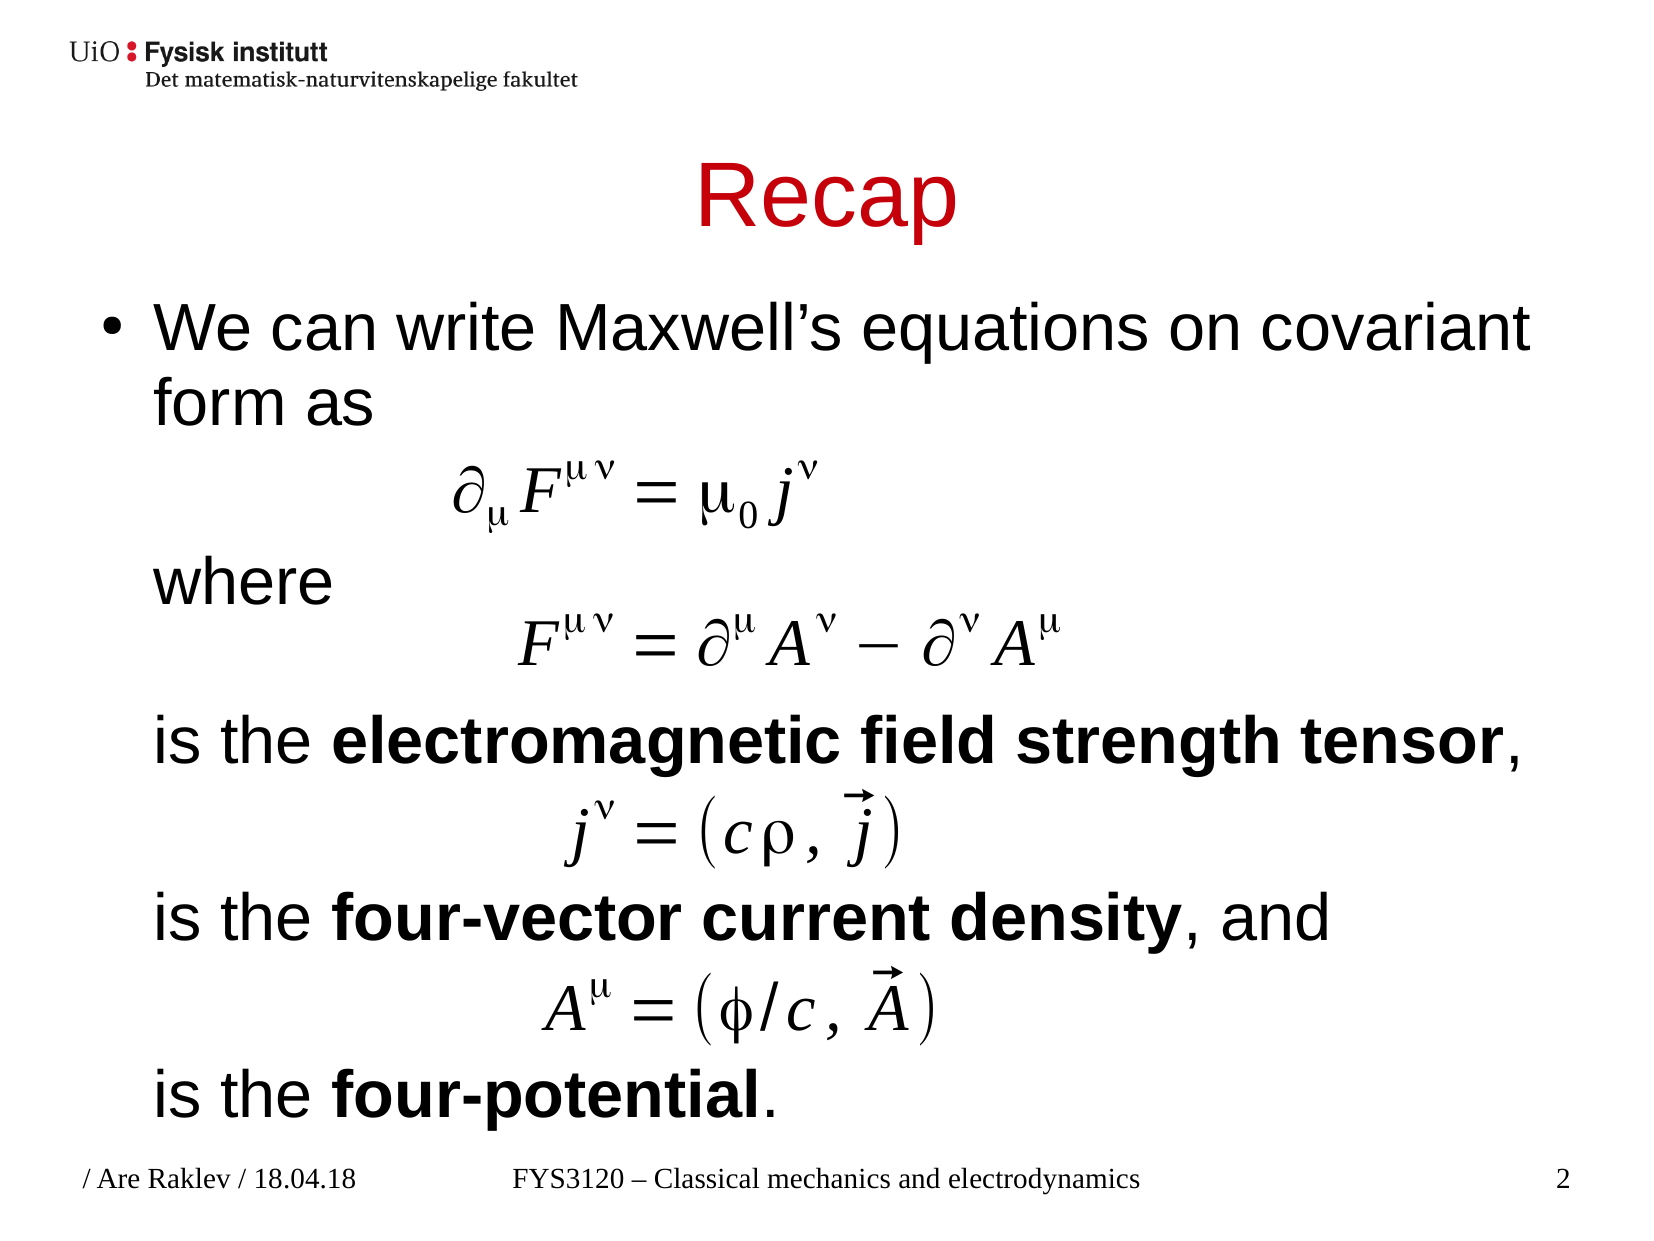

# Recap
We can write Maxwell’s equations on covariant form as
where
is the electromagnetic field strength tensor,
is the four-vector current density, and
is the four-potential.
/ Are Raklev / 18.04.18
FYS3120 – Classical mechanics and electrodynamics
2